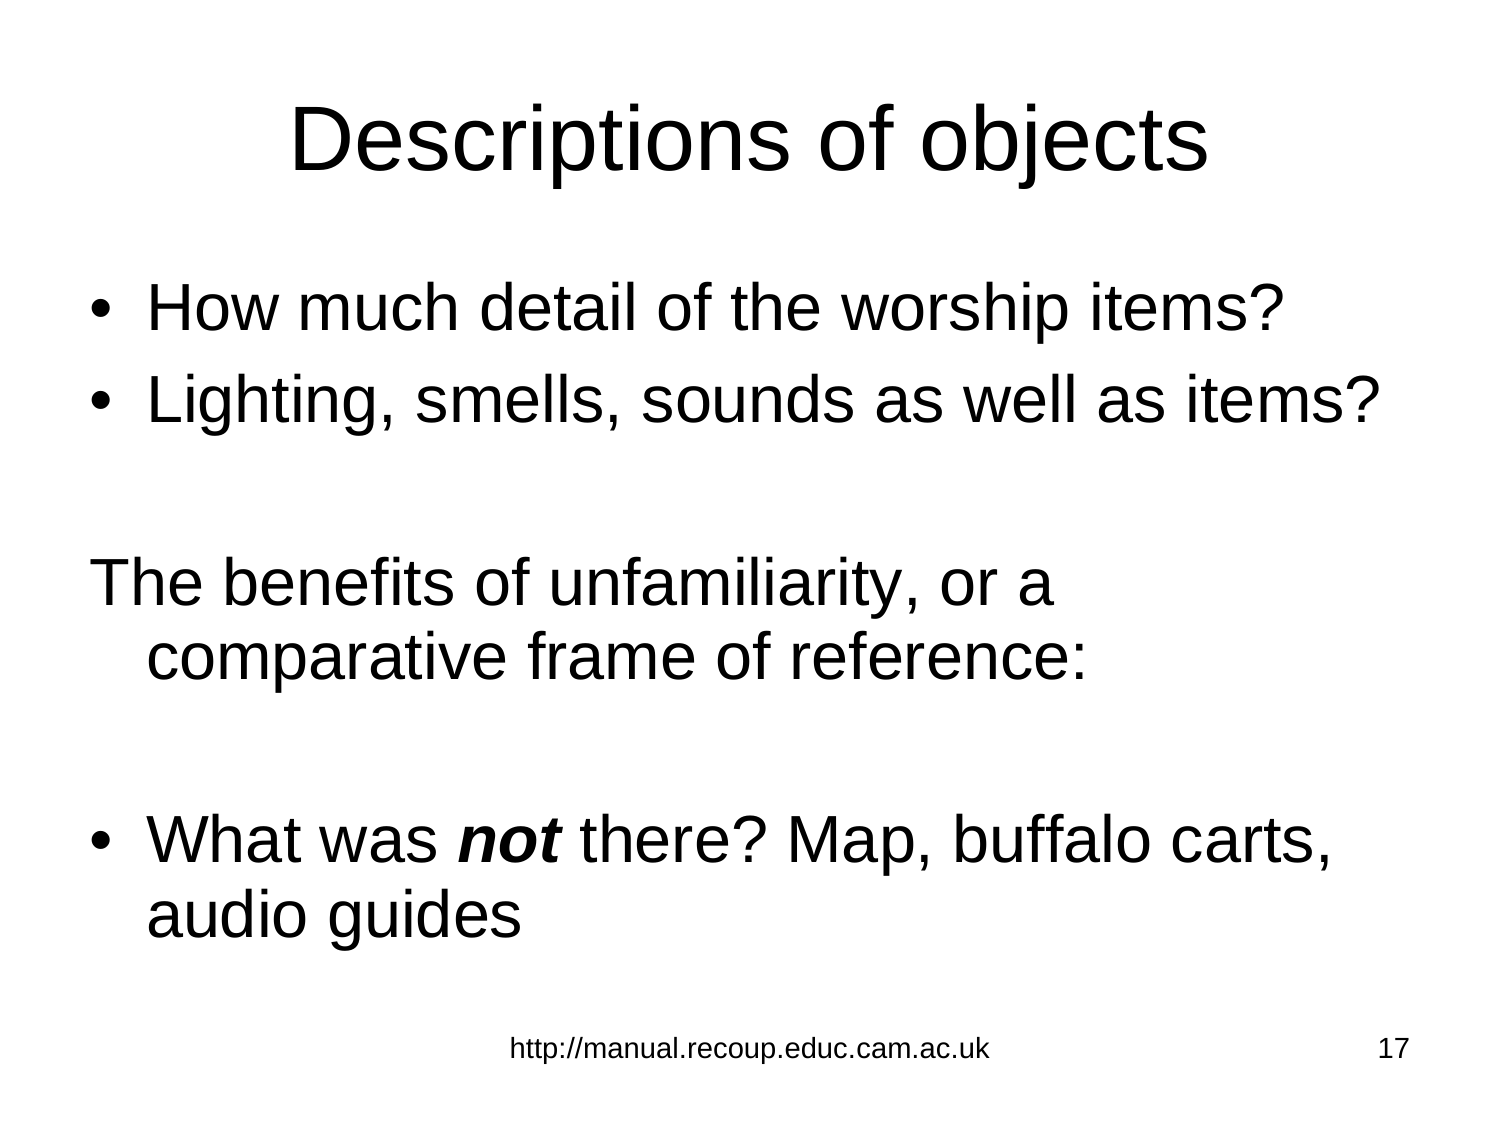

# Descriptions of objects
How much detail of the worship items?
Lighting, smells, sounds as well as items?
The benefits of unfamiliarity, or a comparative frame of reference:
What was not there? Map, buffalo carts, audio guides
http://manual.recoup.educ.cam.ac.uk
17